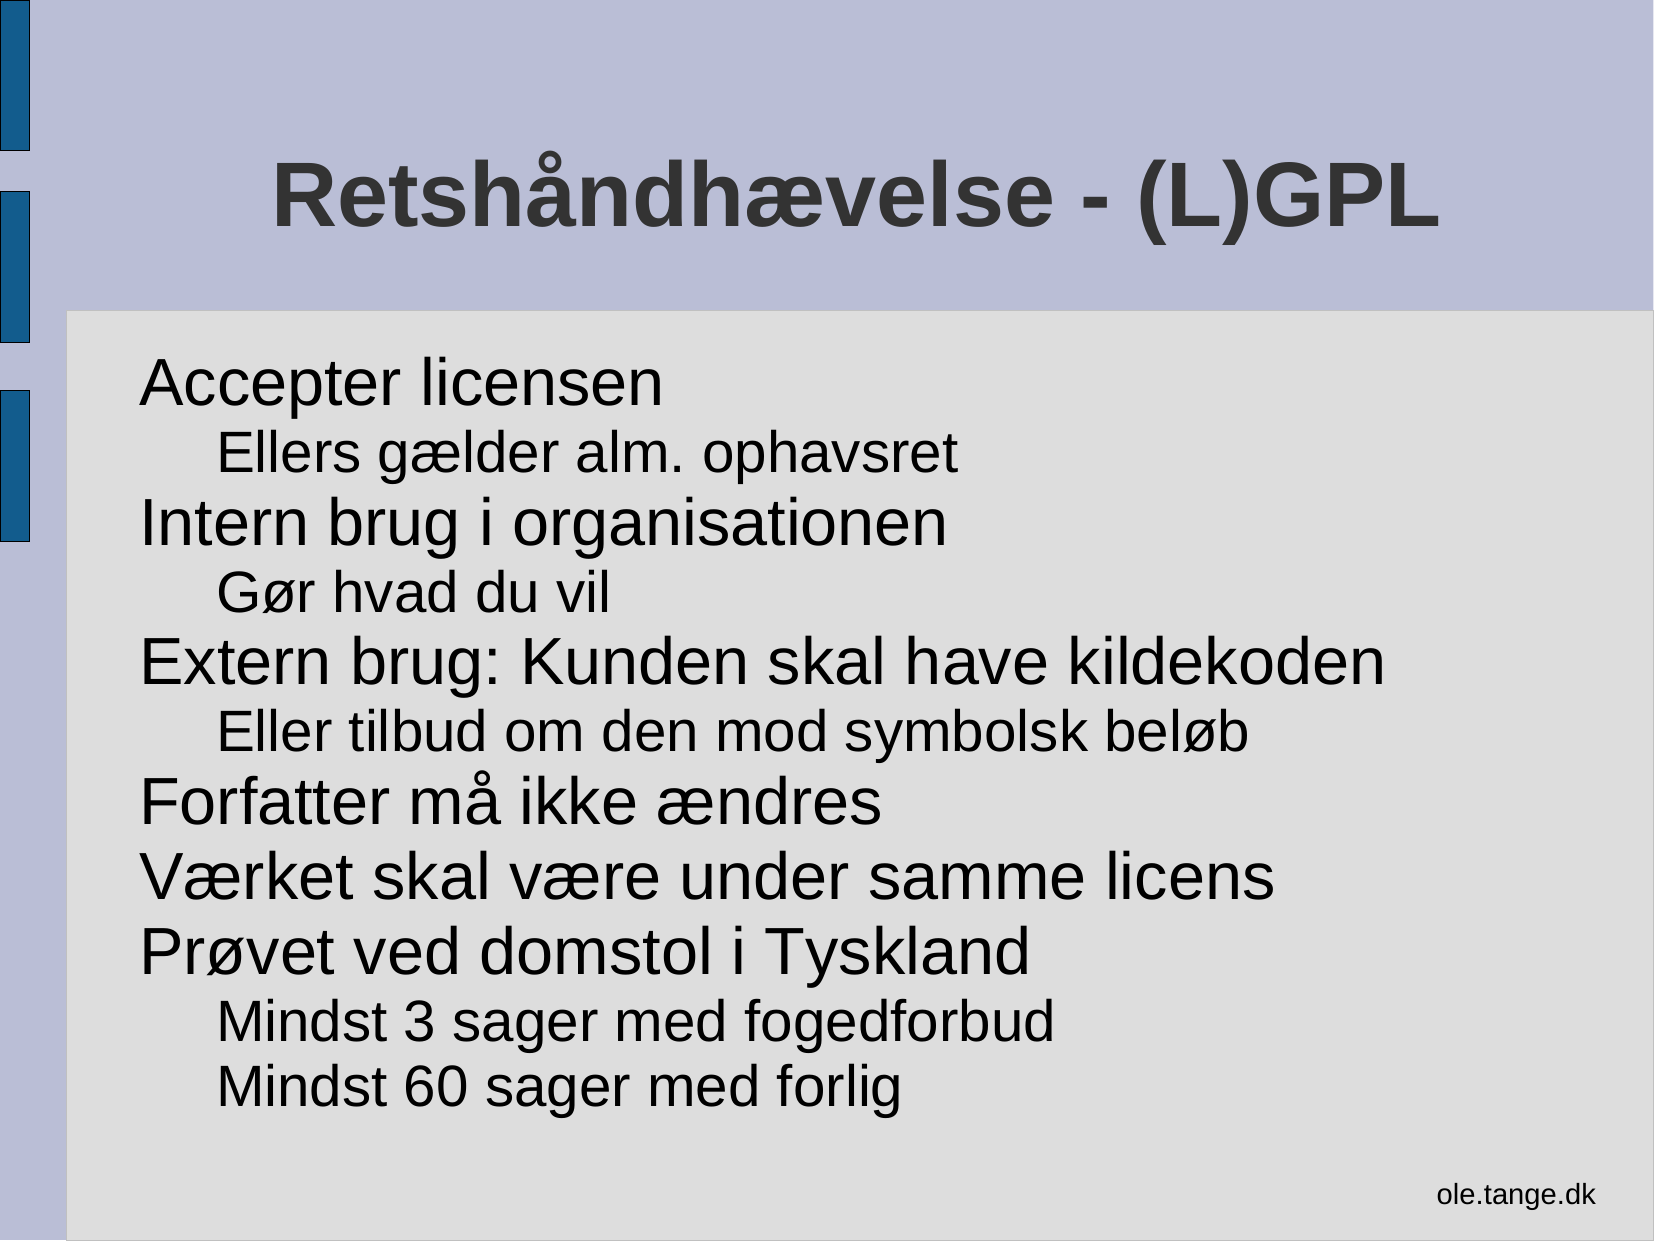

# Retshåndhævelse - (L)GPL
Accepter licensen
Ellers gælder alm. ophavsret
Intern brug i organisationen
Gør hvad du vil
Extern brug: Kunden skal have kildekoden
Eller tilbud om den mod symbolsk beløb
Forfatter må ikke ændres
Værket skal være under samme licens
Prøvet ved domstol i Tyskland
Mindst 3 sager med fogedforbud
Mindst 60 sager med forlig